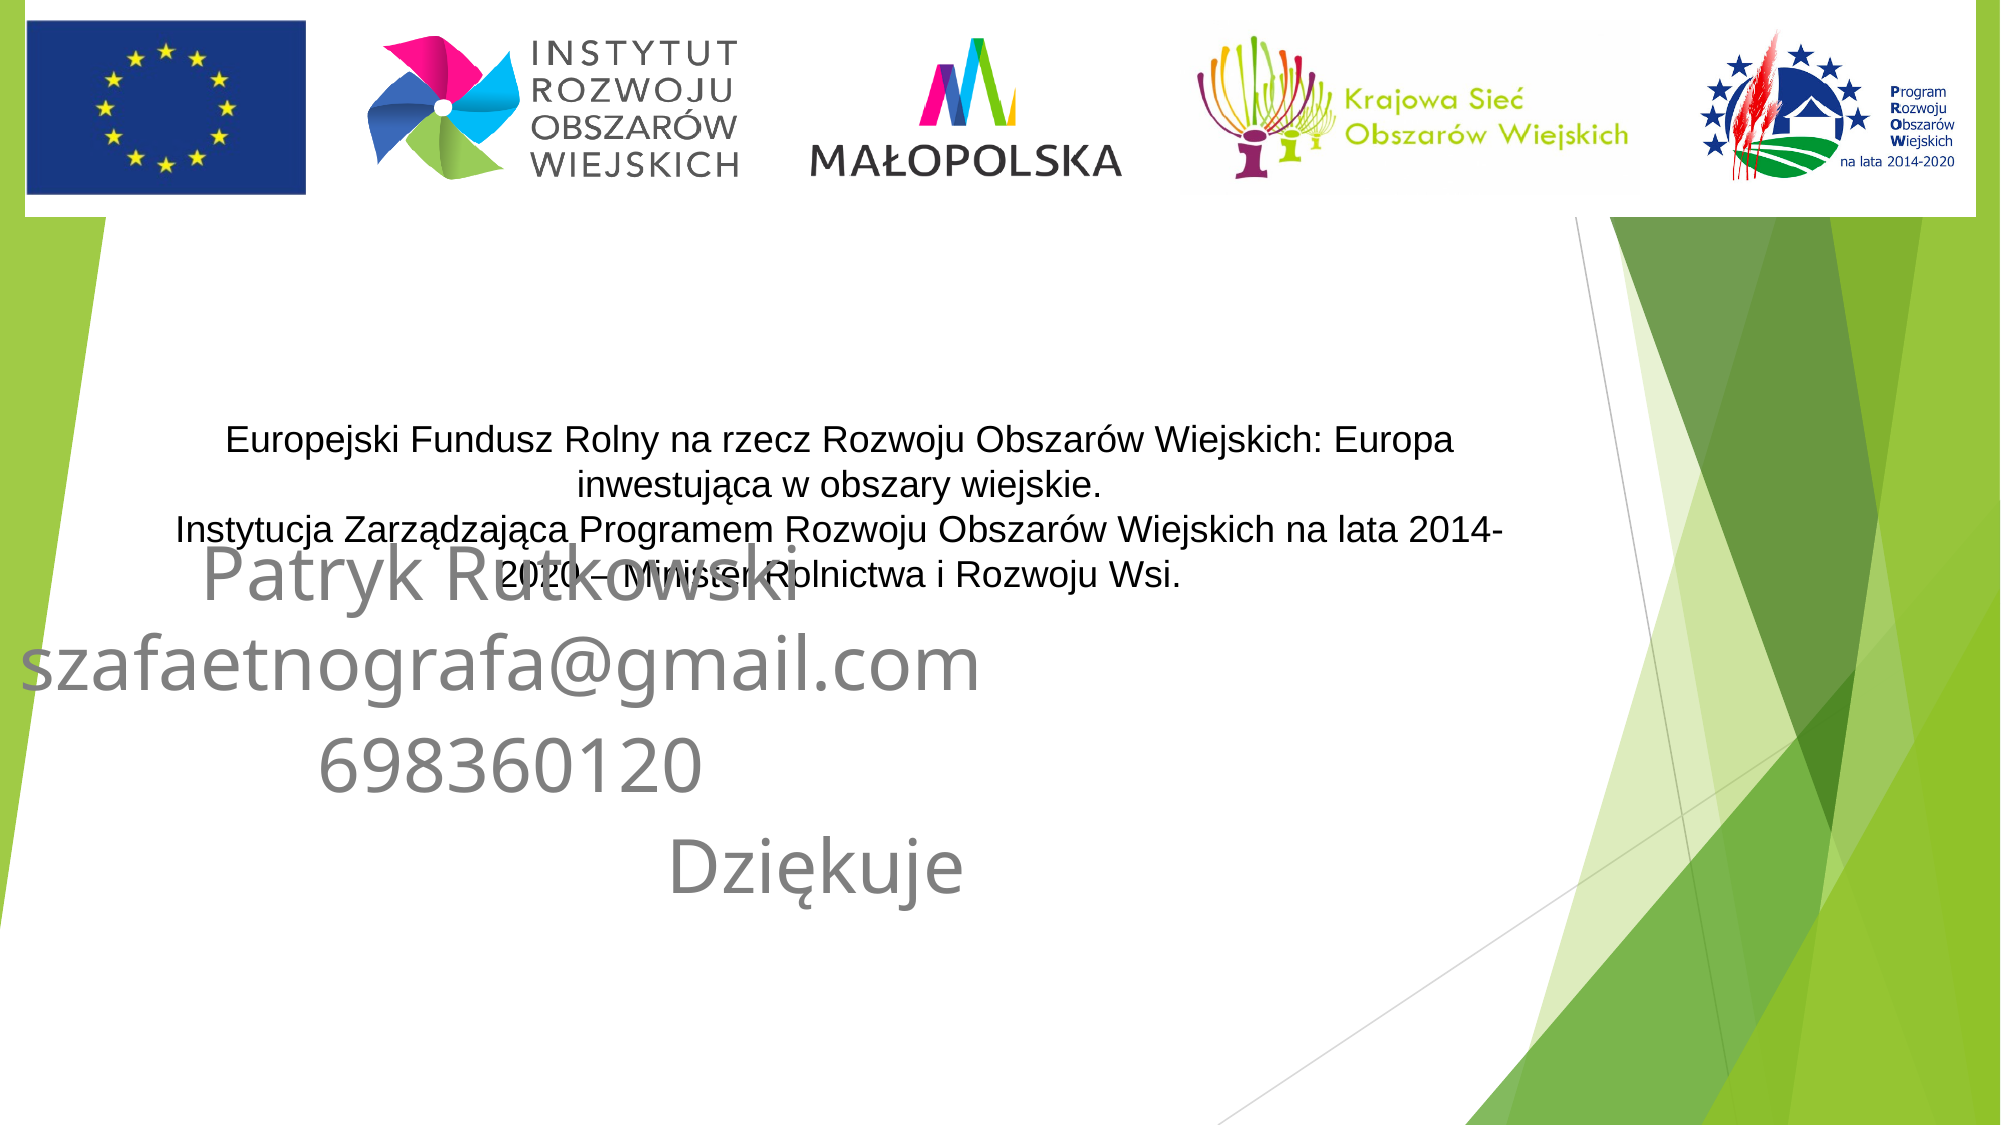

# Europejski Fundusz Rolny na rzecz Rozwoju Obszarów Wiejskich: Europa inwestująca w obszary wiejskie. Instytucja Zarządzająca Programem Rozwoju Obszarów Wiejskich na lata 2014-2020 – Minister Rolnictwa i Rozwoju Wsi.
Patryk Rutkowski
szafaetnografa@gmail.com
698360120
Dziękuje